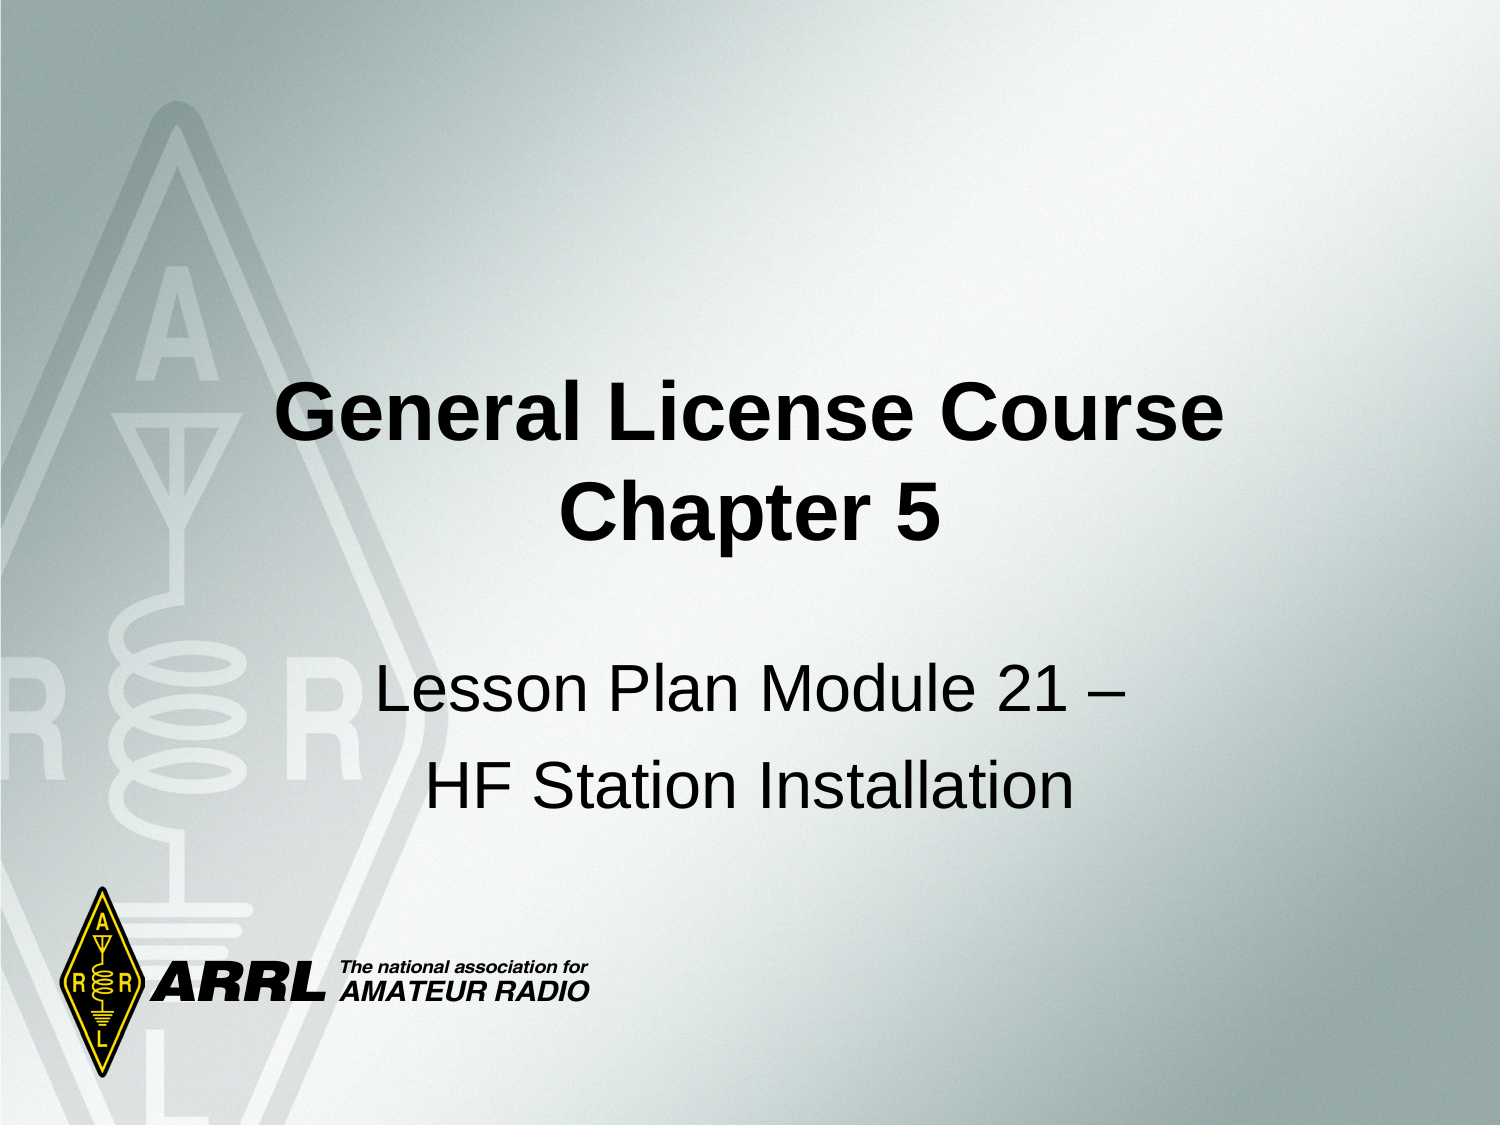

# General License Course Chapter 5
Lesson Plan Module 21 –
HF Station Installation